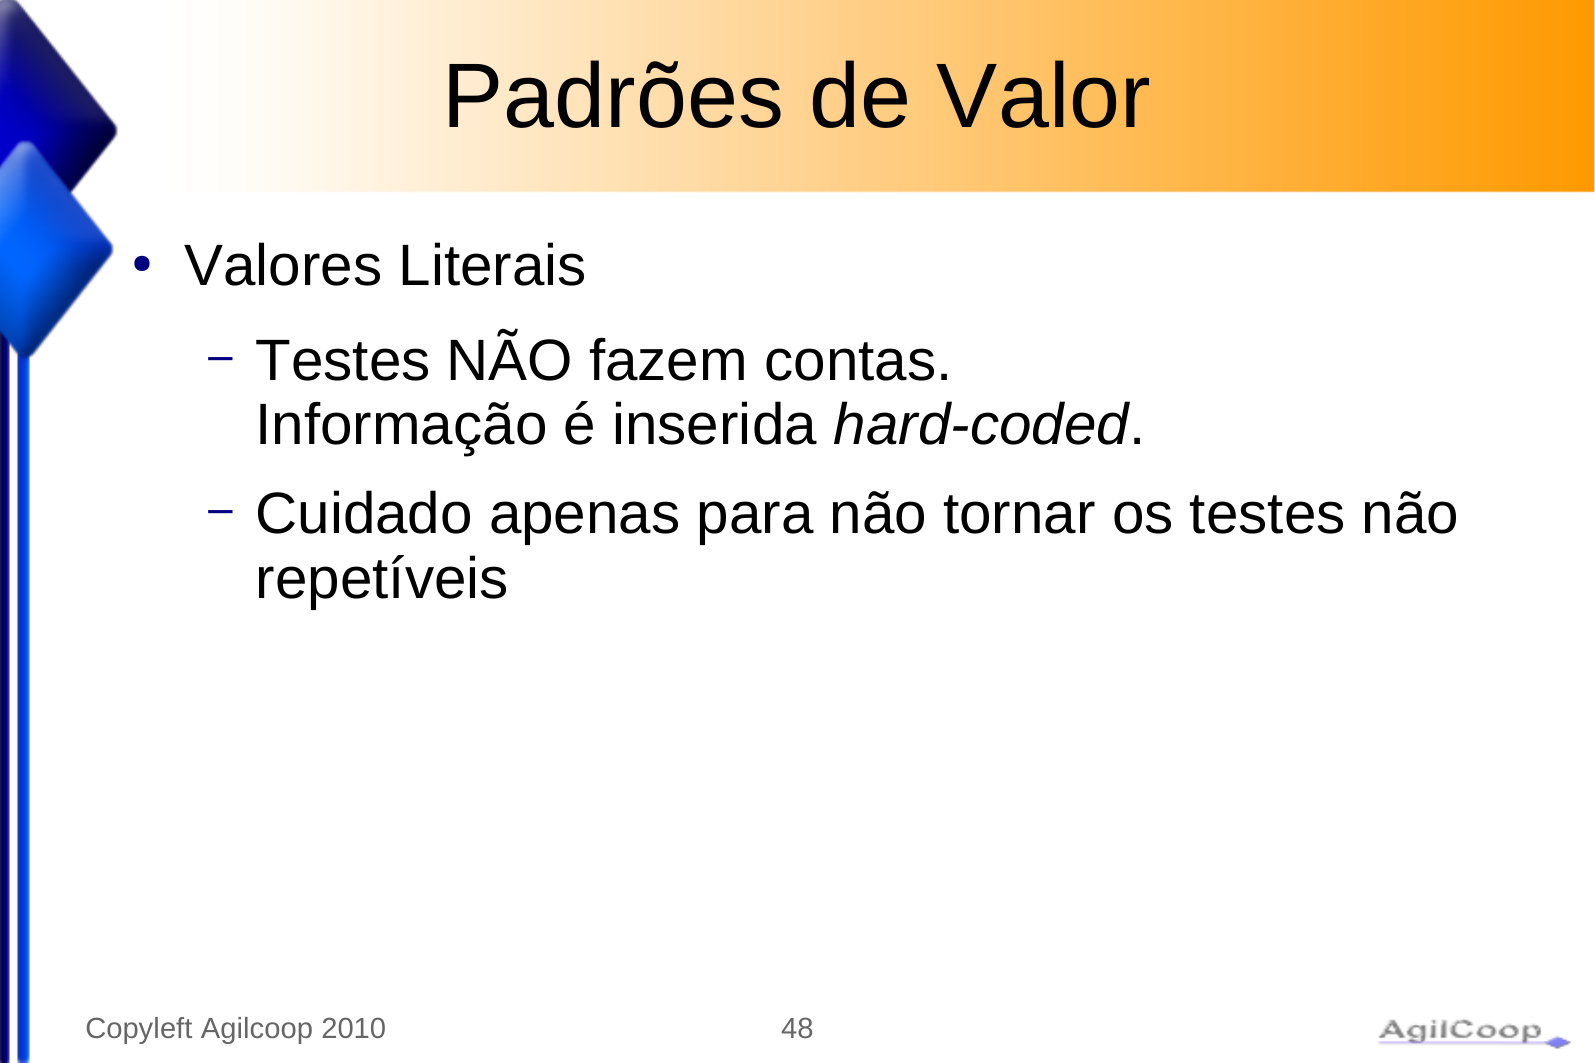

# Padrões de Valor
Valores Literais
Testes NÃO fazem contas.
Informação é inserida hard-coded.
Cuidado apenas para não tornar os testes não repetíveis
Copyleft Agilcoop 2010
48